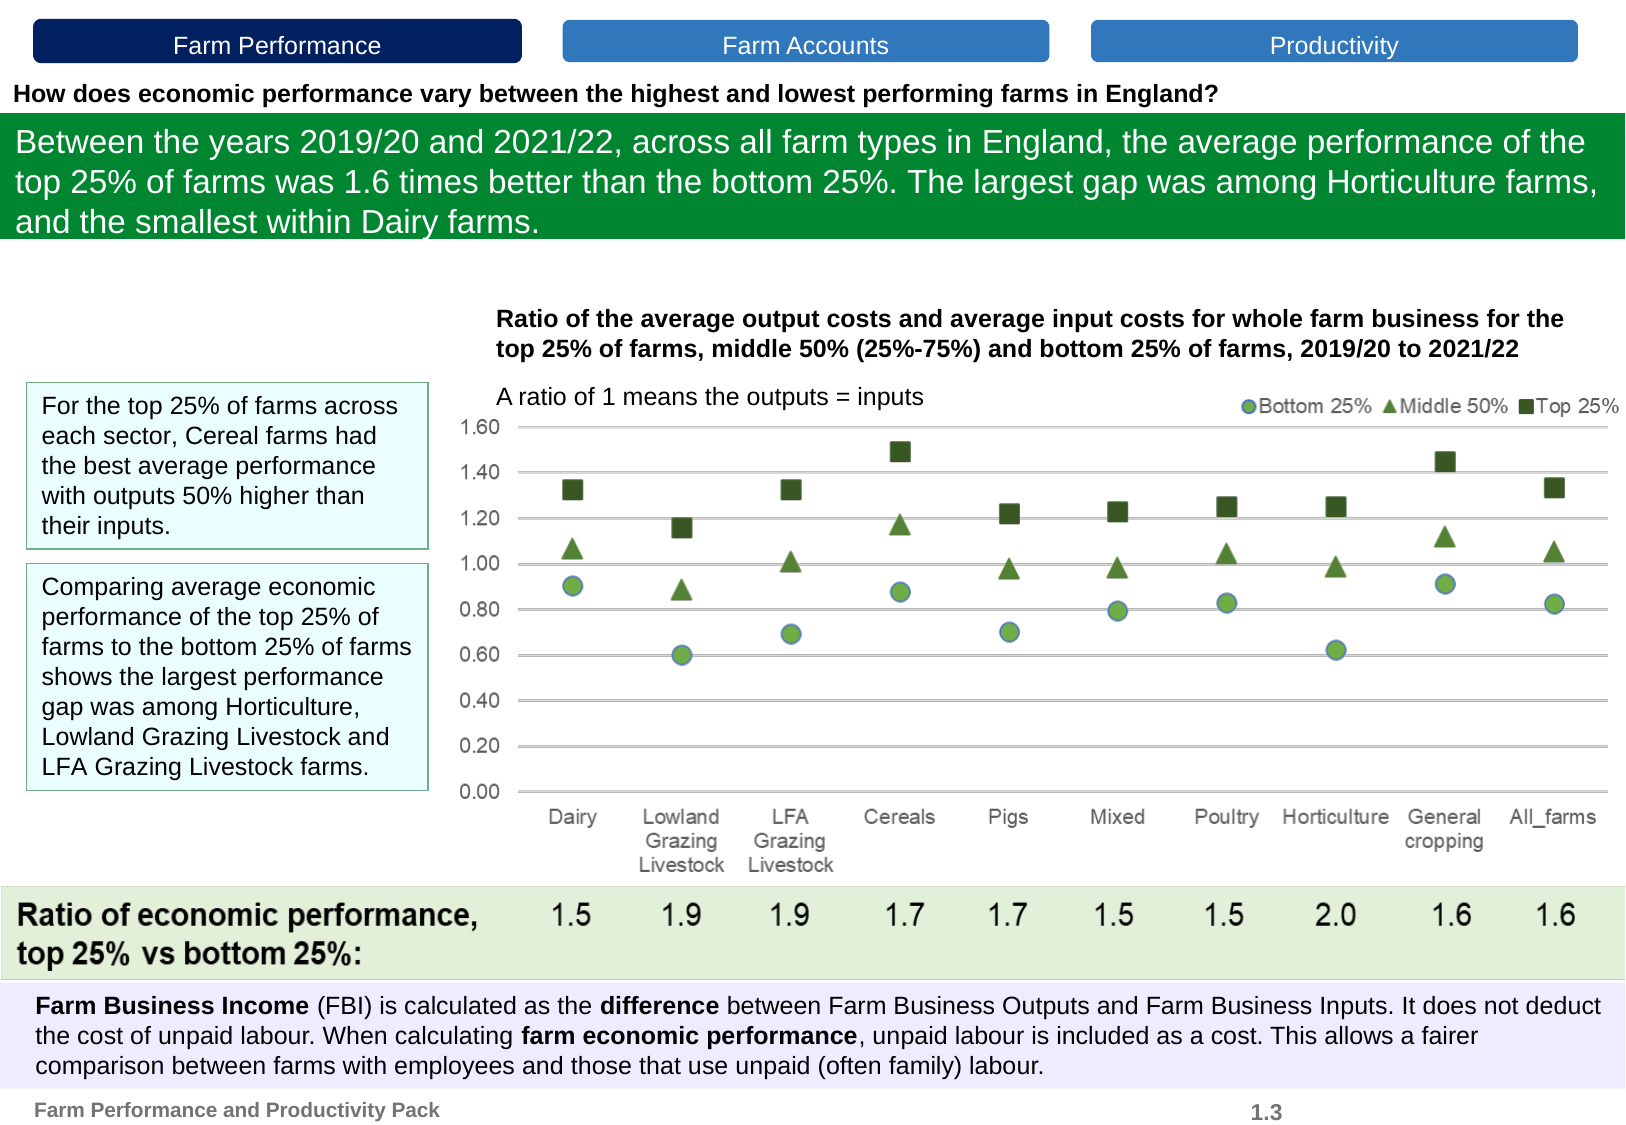

Farm Performance
Farm Accounts
Productivity
How does economic performance vary between the highest and lowest performing farms in England?
Between the years 2019/20 and 2021/22, across all farm types in England, the average performance of the top 25% of farms was 1.6 times better than the bottom 25%. The largest gap was among Horticulture farms, and the smallest within Dairy farms.
# Slide 1.3 – How does economic performance vary between the highest and lowest performing farms in England?
Ratio of the average output costs and average input costs for whole farm business for the top 25% of farms, middle 50% (25%-75%) and bottom 25% of farms, 2019/20 to 2021/22
A ratio of 1 means the outputs = inputs
For the top 25% of farms across each sector, Cereal farms had the best average performance with outputs 50% higher than their inputs.
Comparing average economic performance of the top 25% of farms to the bottom 25% of farms shows the largest performance gap was among Horticulture, Lowland Grazing Livestock and LFA Grazing Livestock farms.
Farm Business Income (FBI) is calculated as the difference between Farm Business Outputs and Farm Business Inputs. It does not deduct the cost of unpaid labour. When calculating farm economic performance, unpaid labour is included as a cost. This allows a fairer comparison between farms with employees and those that use unpaid (often family) labour.
1.3
Farm Performance and Productivity Pack